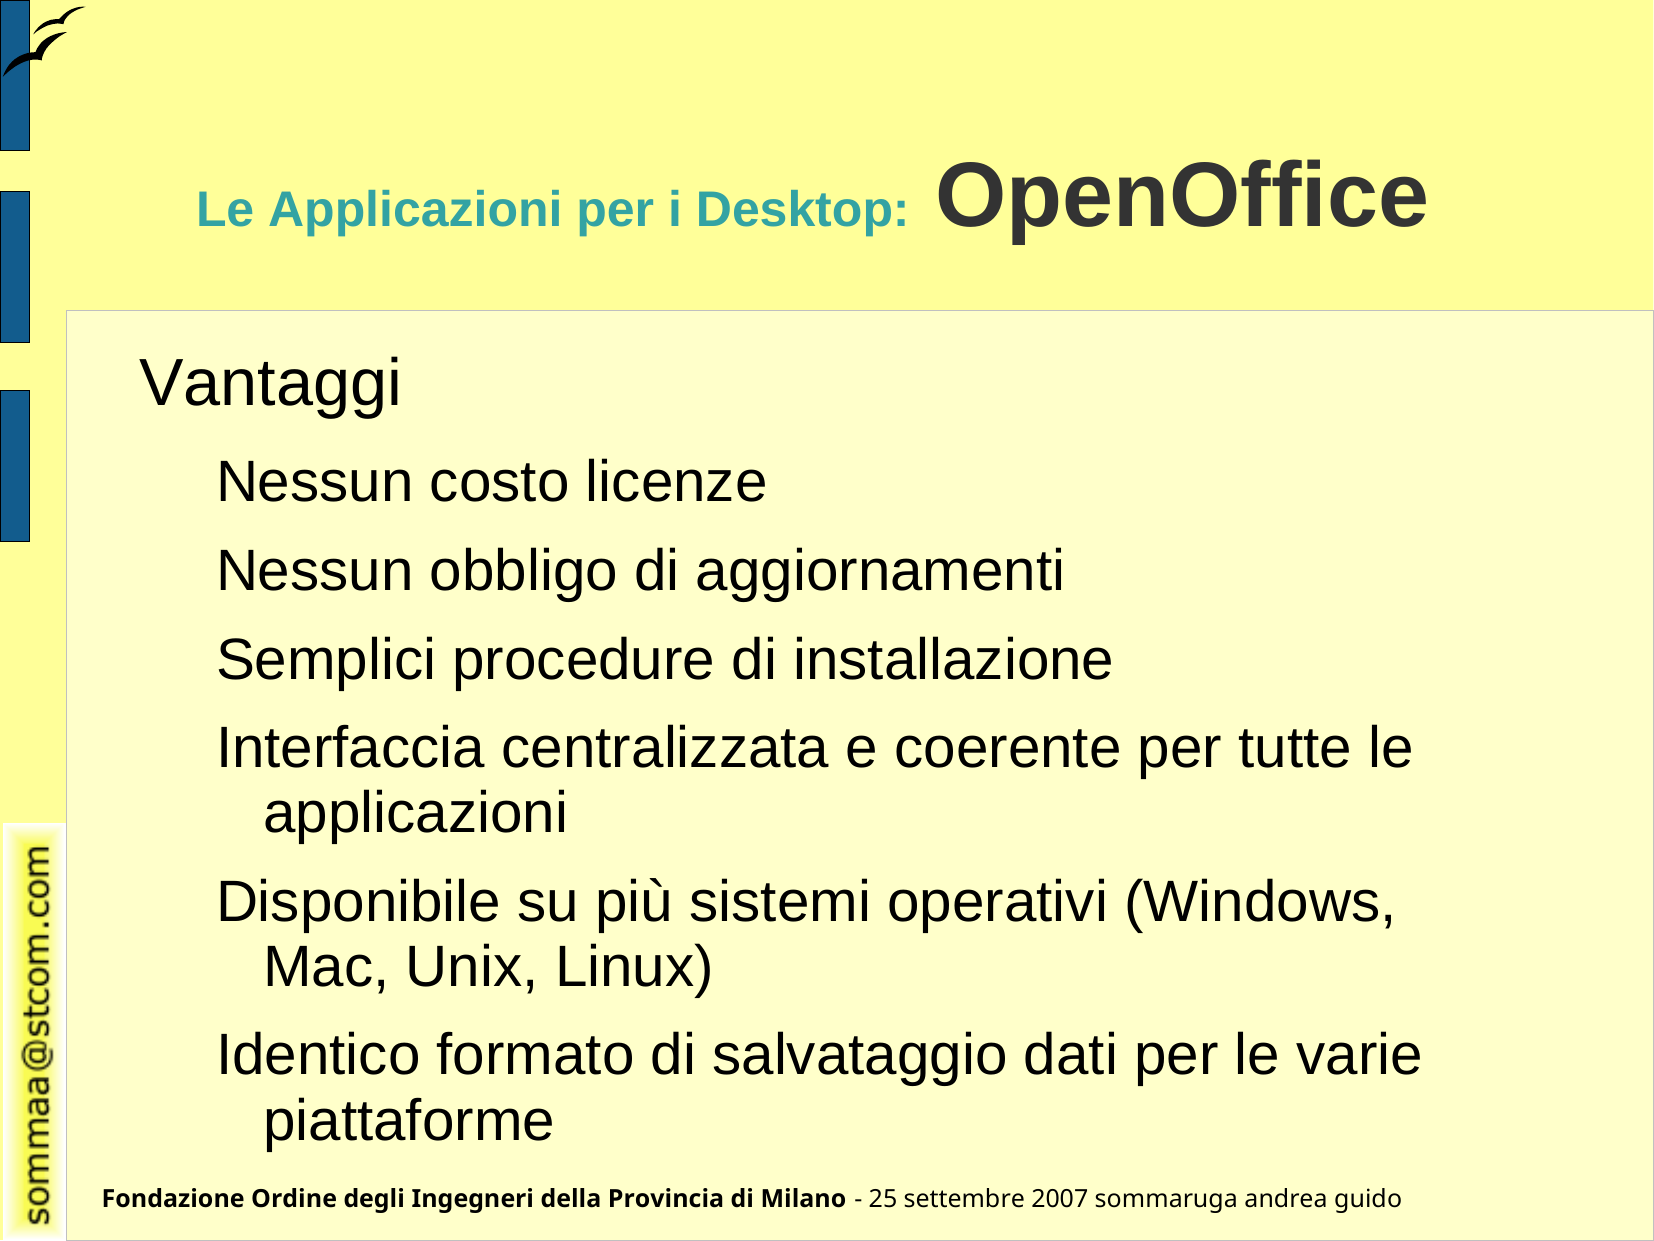

# Le Applicazioni per i Desktop: OpenOffice
Vantaggi
Nessun costo licenze
Nessun obbligo di aggiornamenti
Semplici procedure di installazione
Interfaccia centralizzata e coerente per tutte le applicazioni
Disponibile su più sistemi operativi (Windows, Mac, Unix, Linux)
Identico formato di salvataggio dati per le varie piattaforme